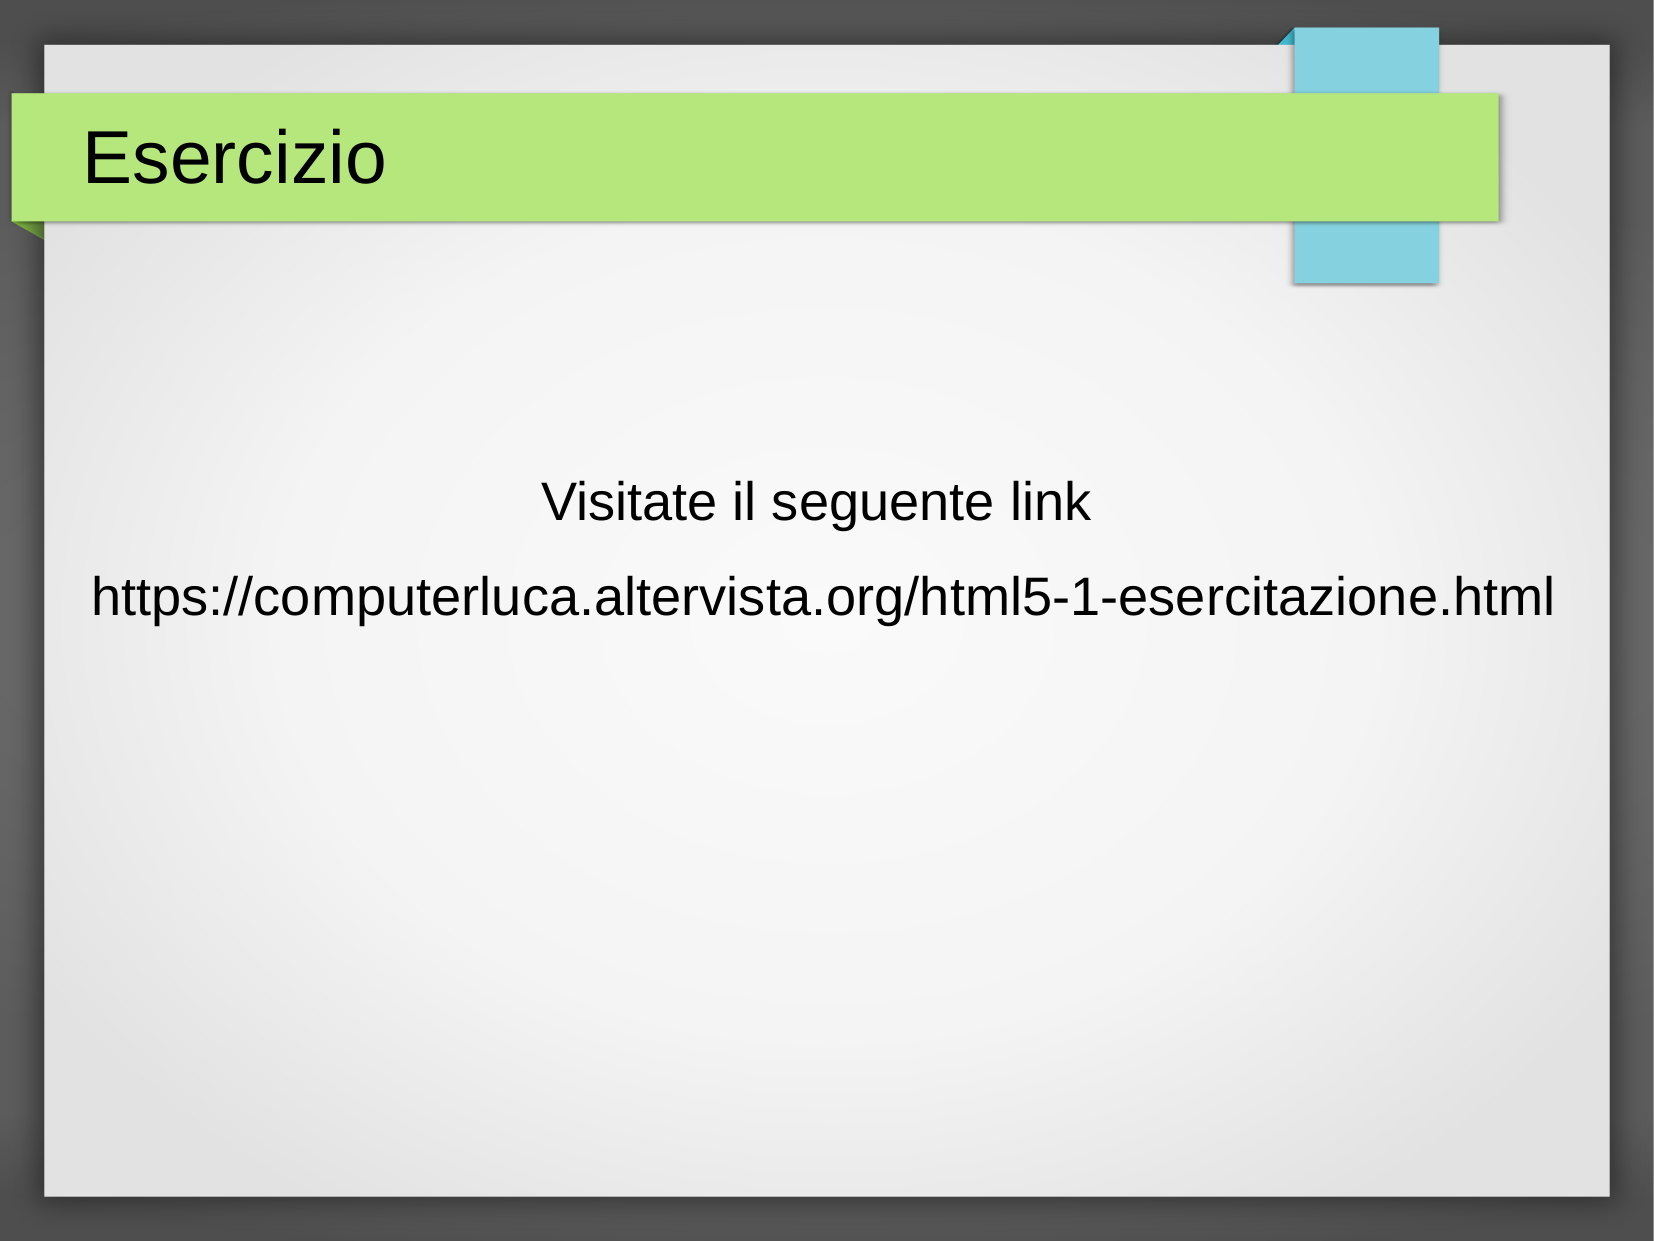

# Esercizio
Visitate il seguente link
https://computerluca.altervista.org/html5-1-esercitazione.html